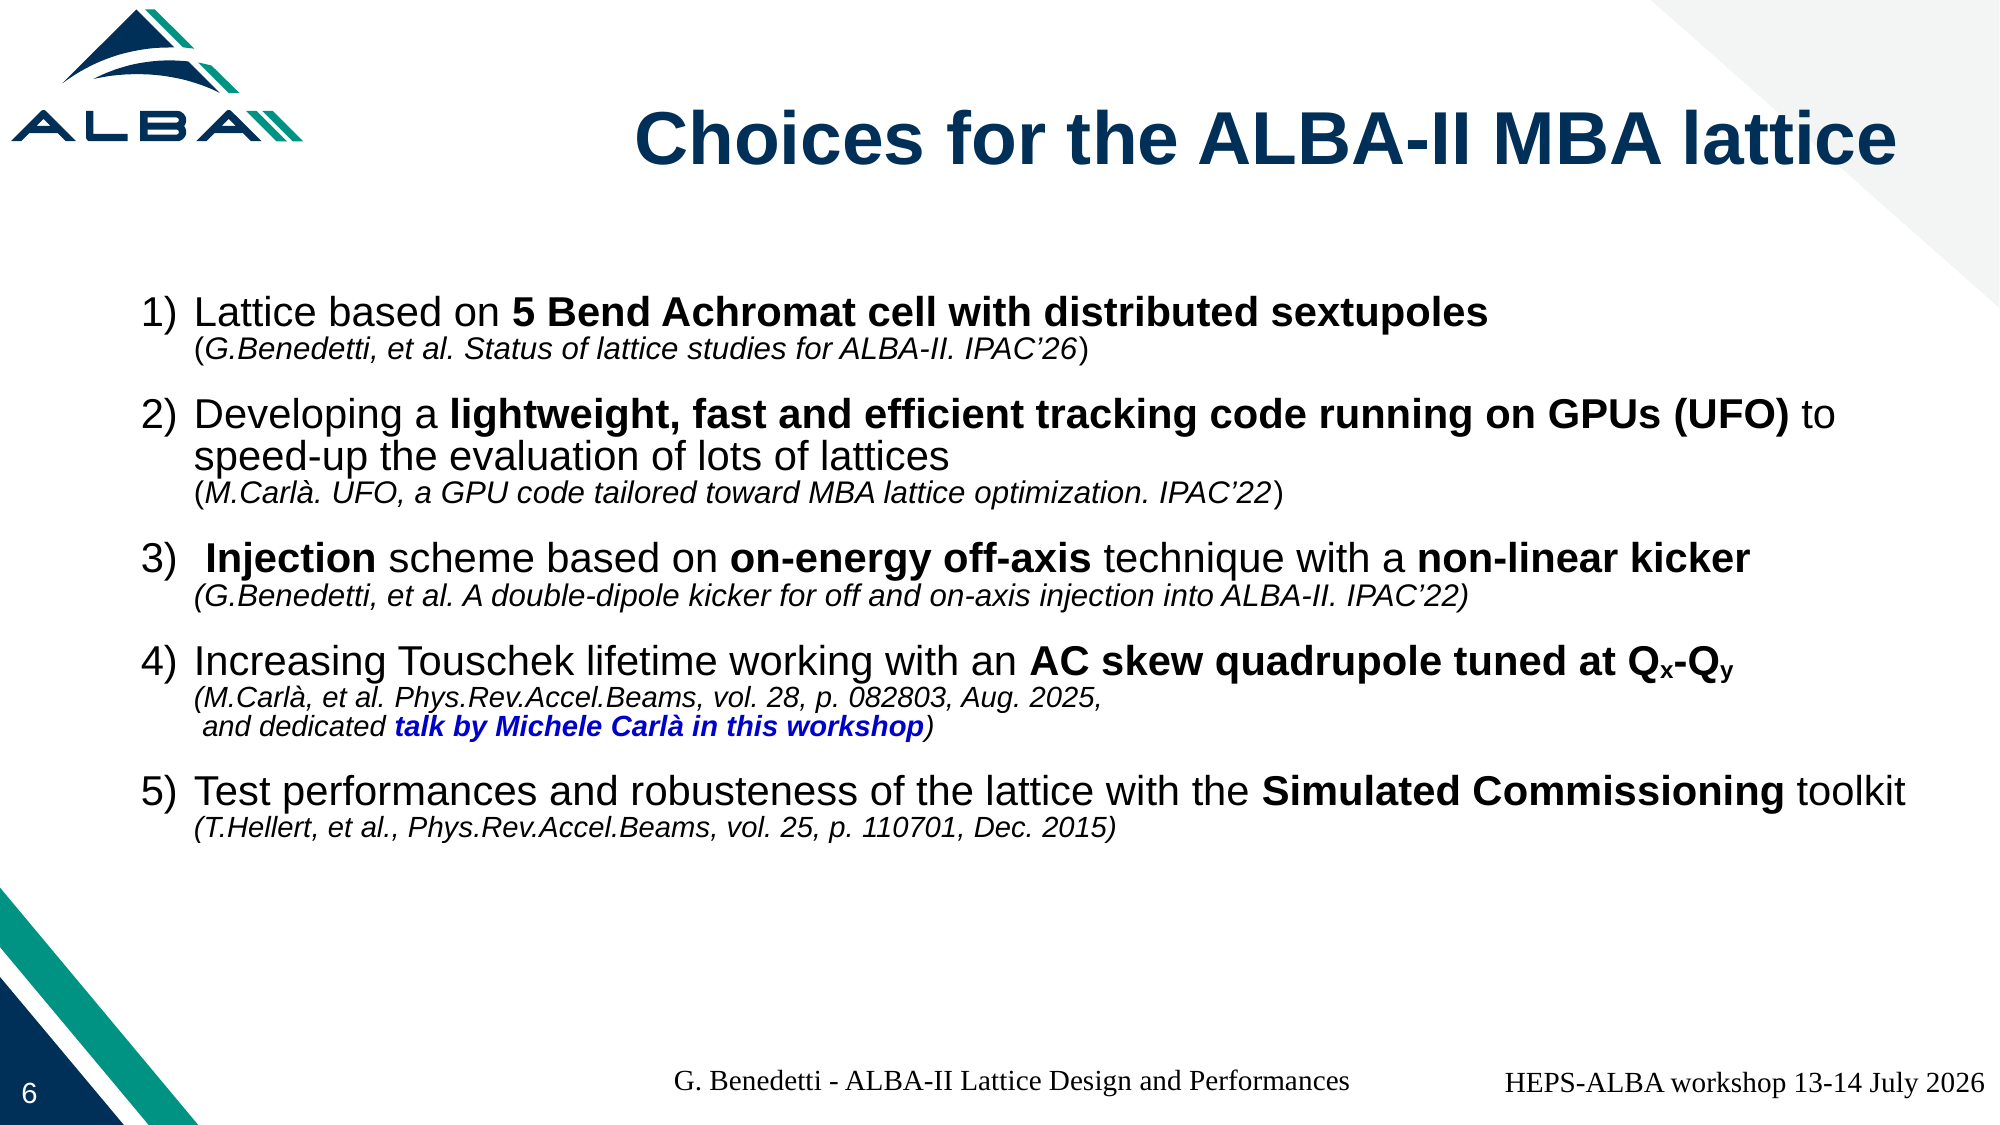

# Choices for the ALBA-II MBA lattice
Lattice based on 5 Bend Achromat cell with distributed sextupoles
(G.Benedetti, et al. Status of lattice studies for ALBA-II. IPAC’26)
Developing a lightweight, fast and efficient tracking code running on GPUs (UFO) to speed-up the evaluation of lots of lattices
(M.Carlà. UFO, a GPU code tailored toward MBA lattice optimization. IPAC’22)
 Injection scheme based on on-energy off-axis technique with a non-linear kicker (G.Benedetti, et al. A double-dipole kicker for off and on-axis injection into ALBA-II. IPAC’22)
Increasing Touschek lifetime working with an AC skew quadrupole tuned at Qx-Qy
(M.Carlà, et al. Phys.Rev.Accel.Beams, vol. 28, p. 082803, Aug. 2025,
 and dedicated talk by Michele Carlà in this workshop)
Test performances and robusteness of the lattice with the Simulated Commissioning toolkit (T.Hellert, et al., Phys.Rev.Accel.Beams, vol. 25, p. 110701, Dec. 2015)
G. Benedetti - ALBA-II Lattice Design and Performances
HEPS-ALBA workshop 13-14 July 2026